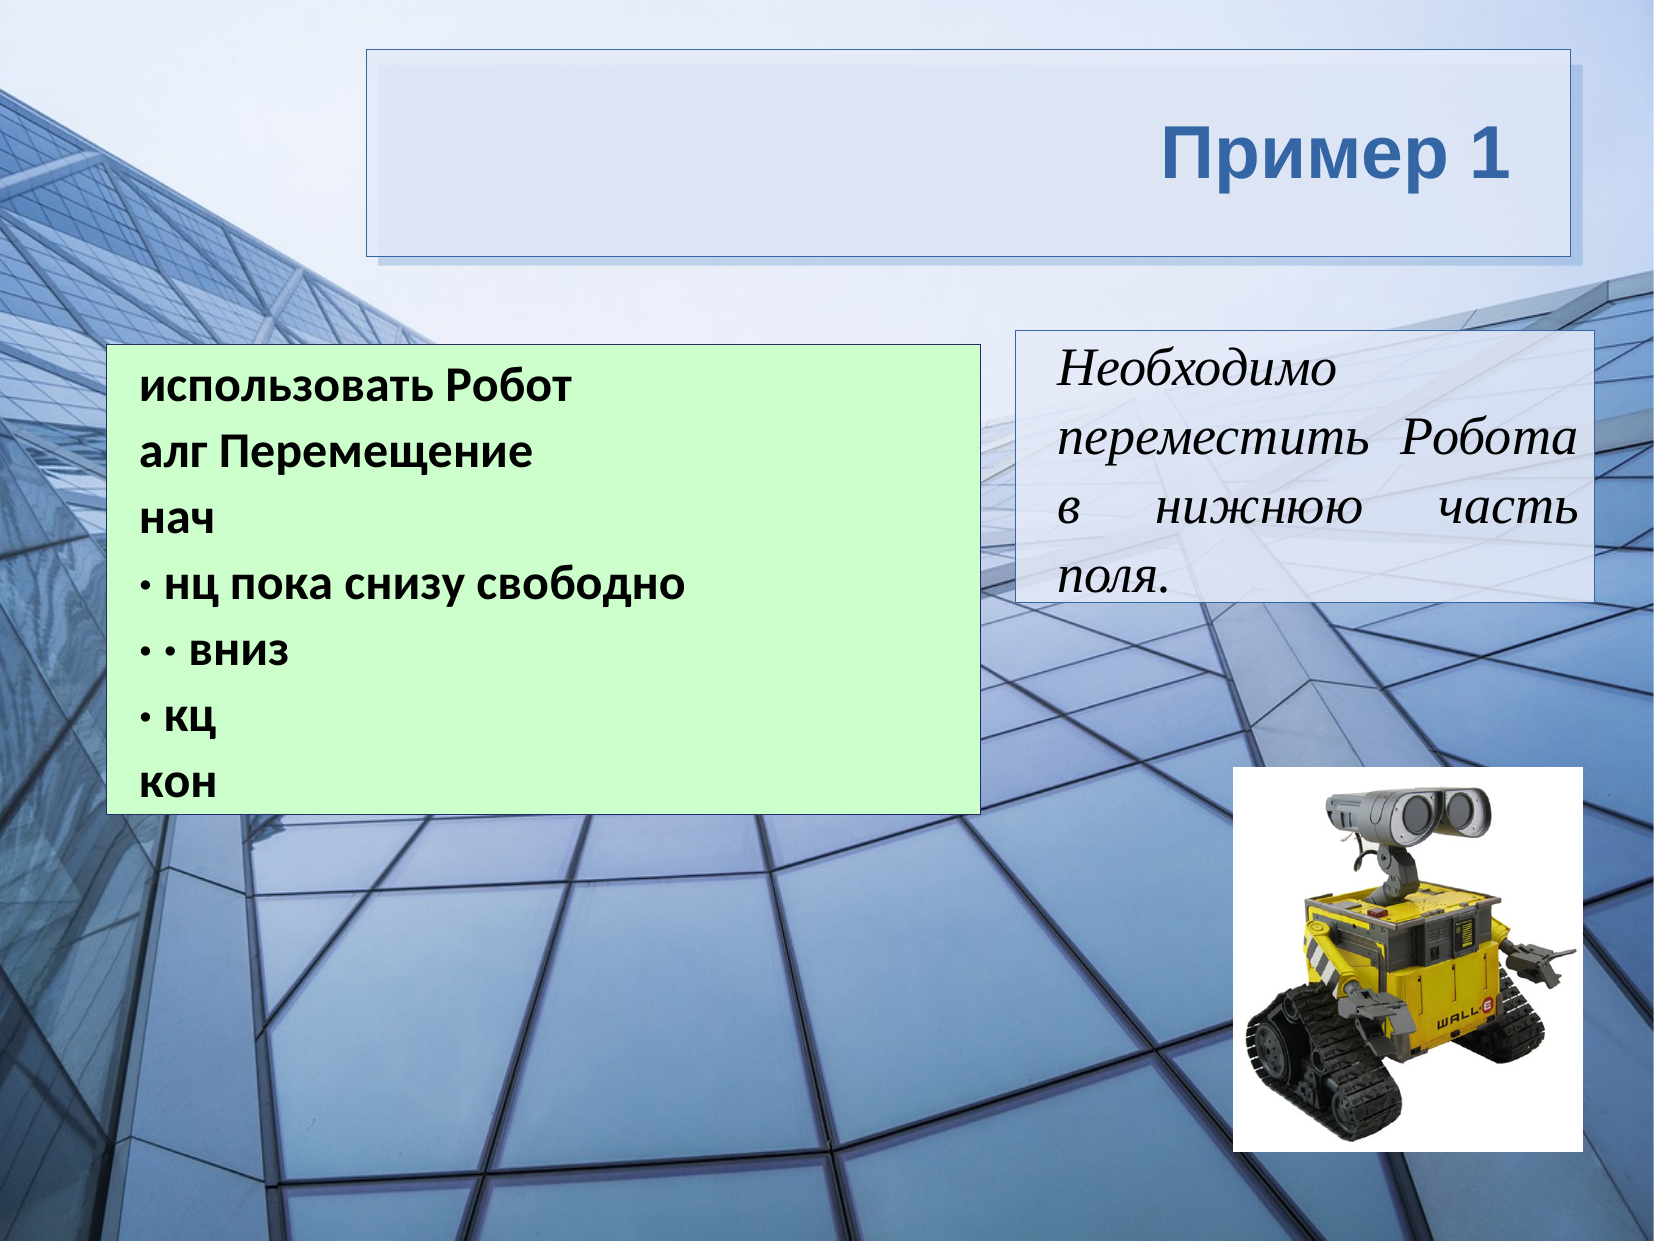

# Пример 1
Необходимо переместить Робота в нижнюю часть поля.
использовать Робот
алг Перемещение
нач
· нц пока снизу свободно
· · вниз
· кц
кон